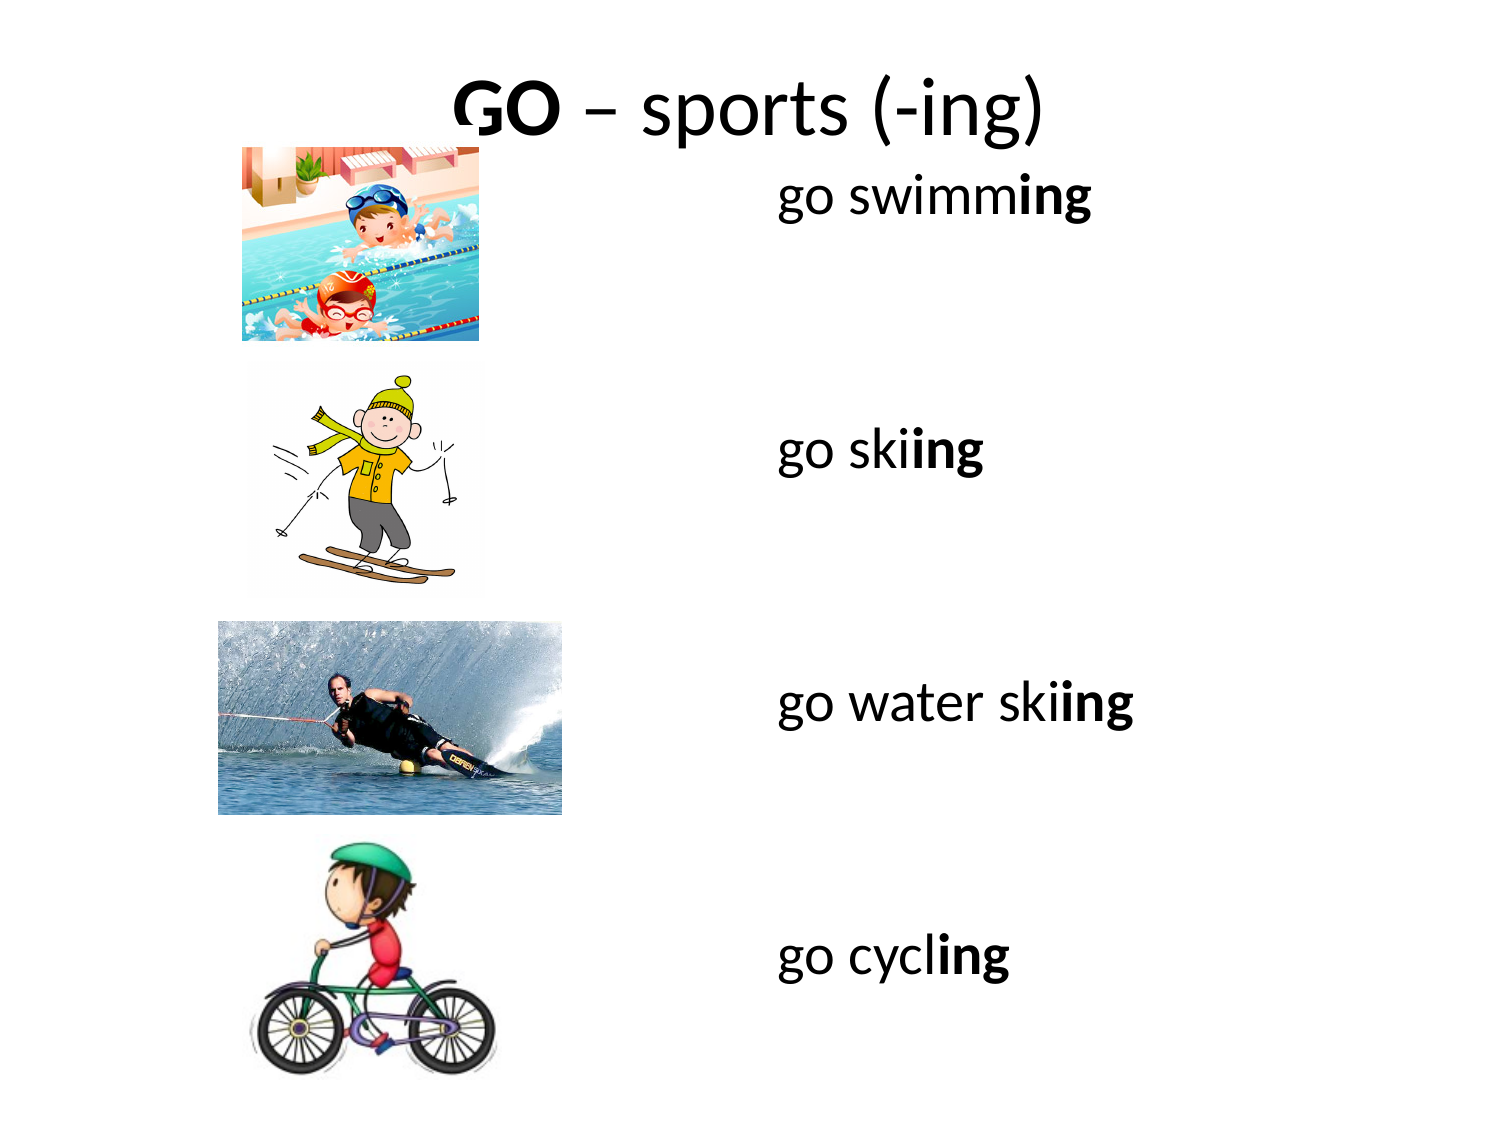

# GO – sports (-ing)
go swimming
go skiing
go water skiing
go cycling